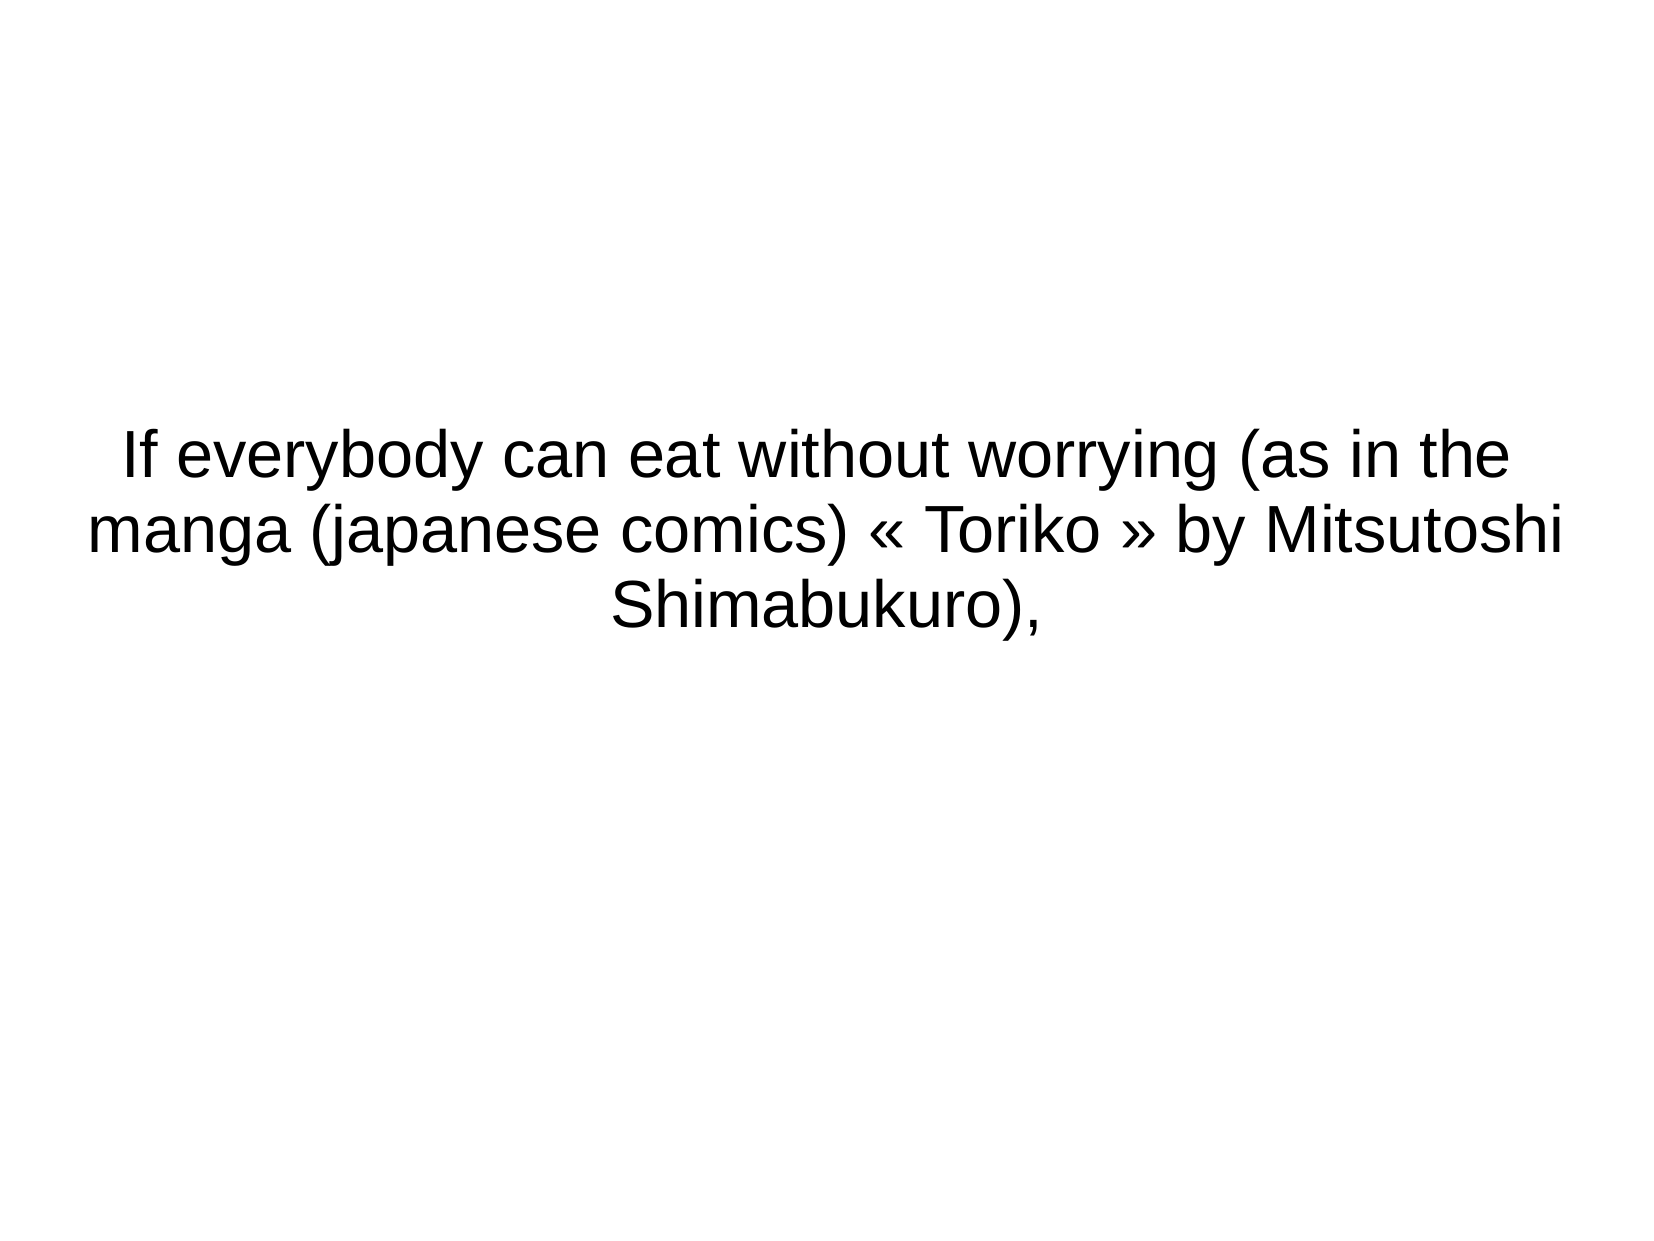

# If everybody can eat without worrying (as in the manga (japanese comics) « Toriko » by Mitsutoshi Shimabukuro),